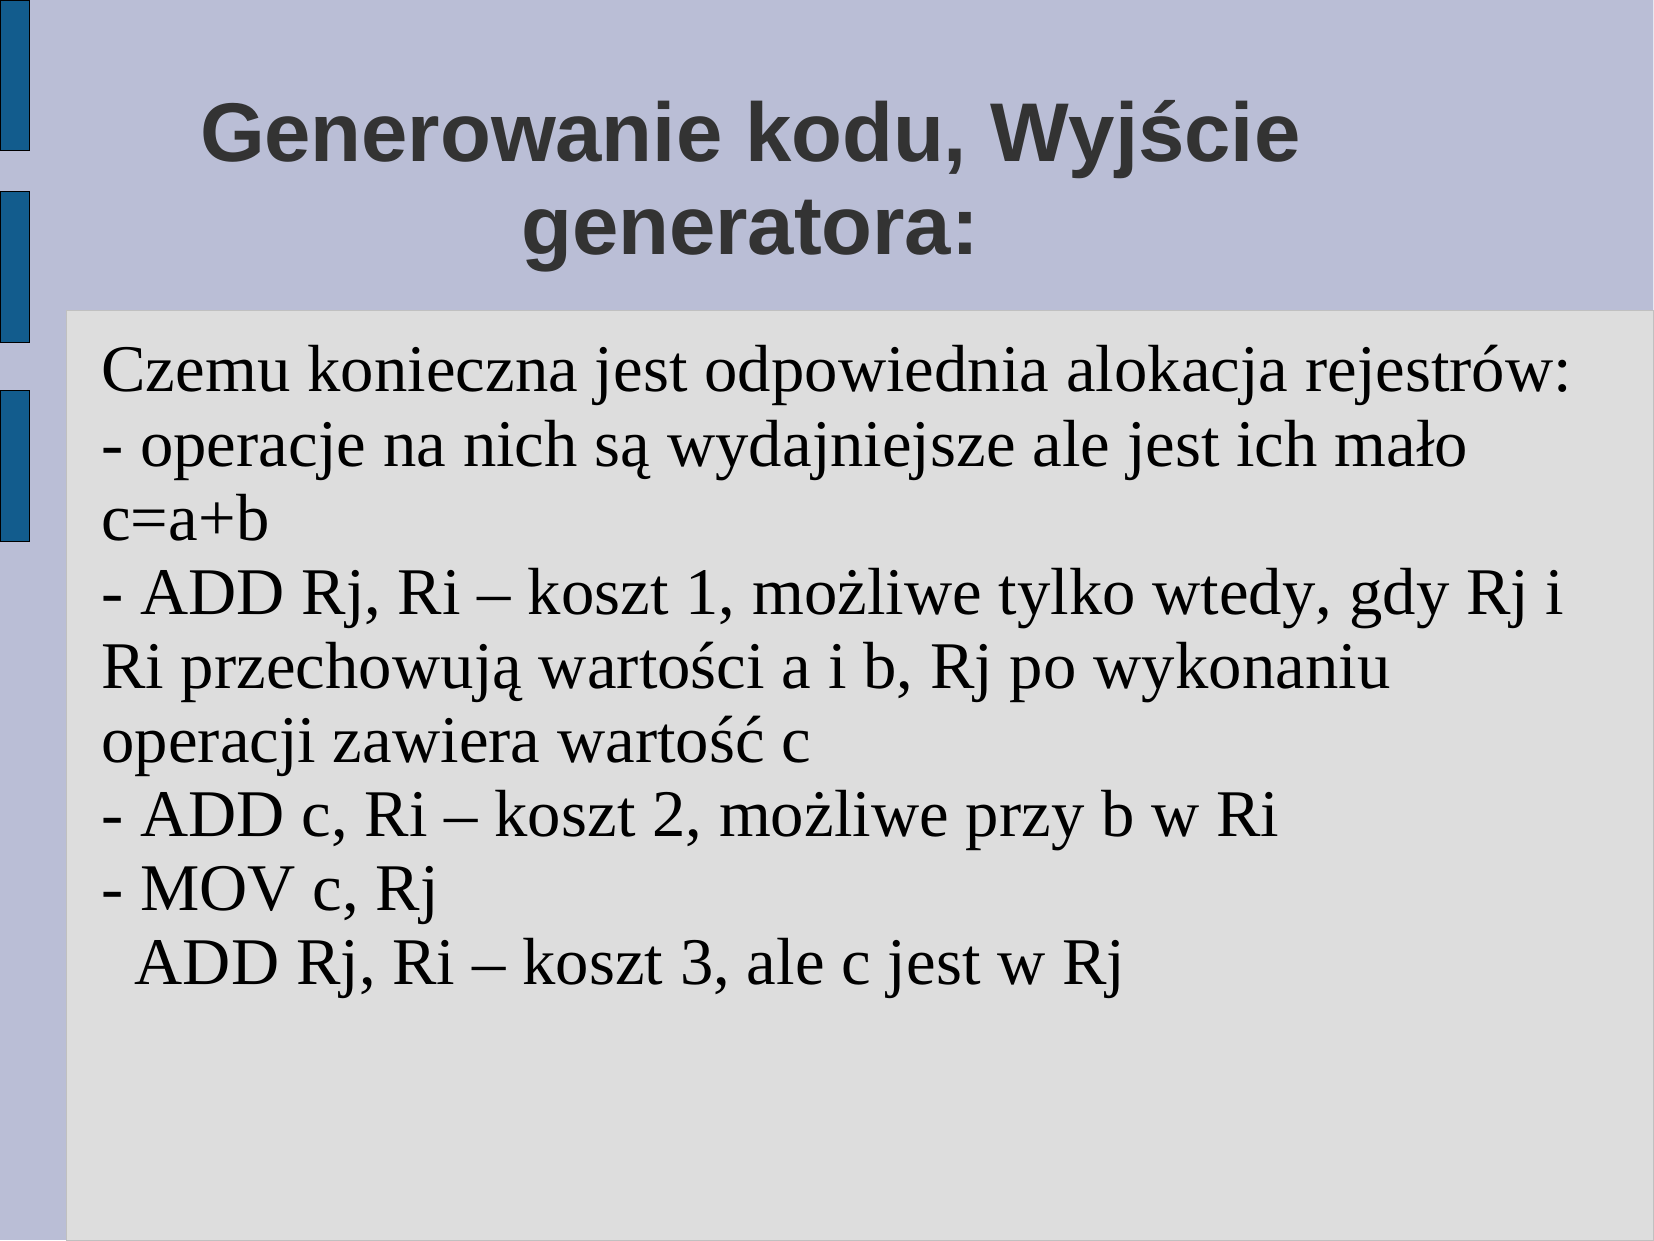

# Generowanie kodu, Wyjście generatora:
Czemu konieczna jest odpowiednia alokacja rejestrów:
- operacje na nich są wydajniejsze ale jest ich mało
c=a+b
- ADD Rj, Ri – koszt 1, możliwe tylko wtedy, gdy Rj i Ri przechowują wartości a i b, Rj po wykonaniu operacji zawiera wartość c
- ADD c, Ri – koszt 2, możliwe przy b w Ri
- MOV c, Rj
 ADD Rj, Ri – koszt 3, ale c jest w Rj